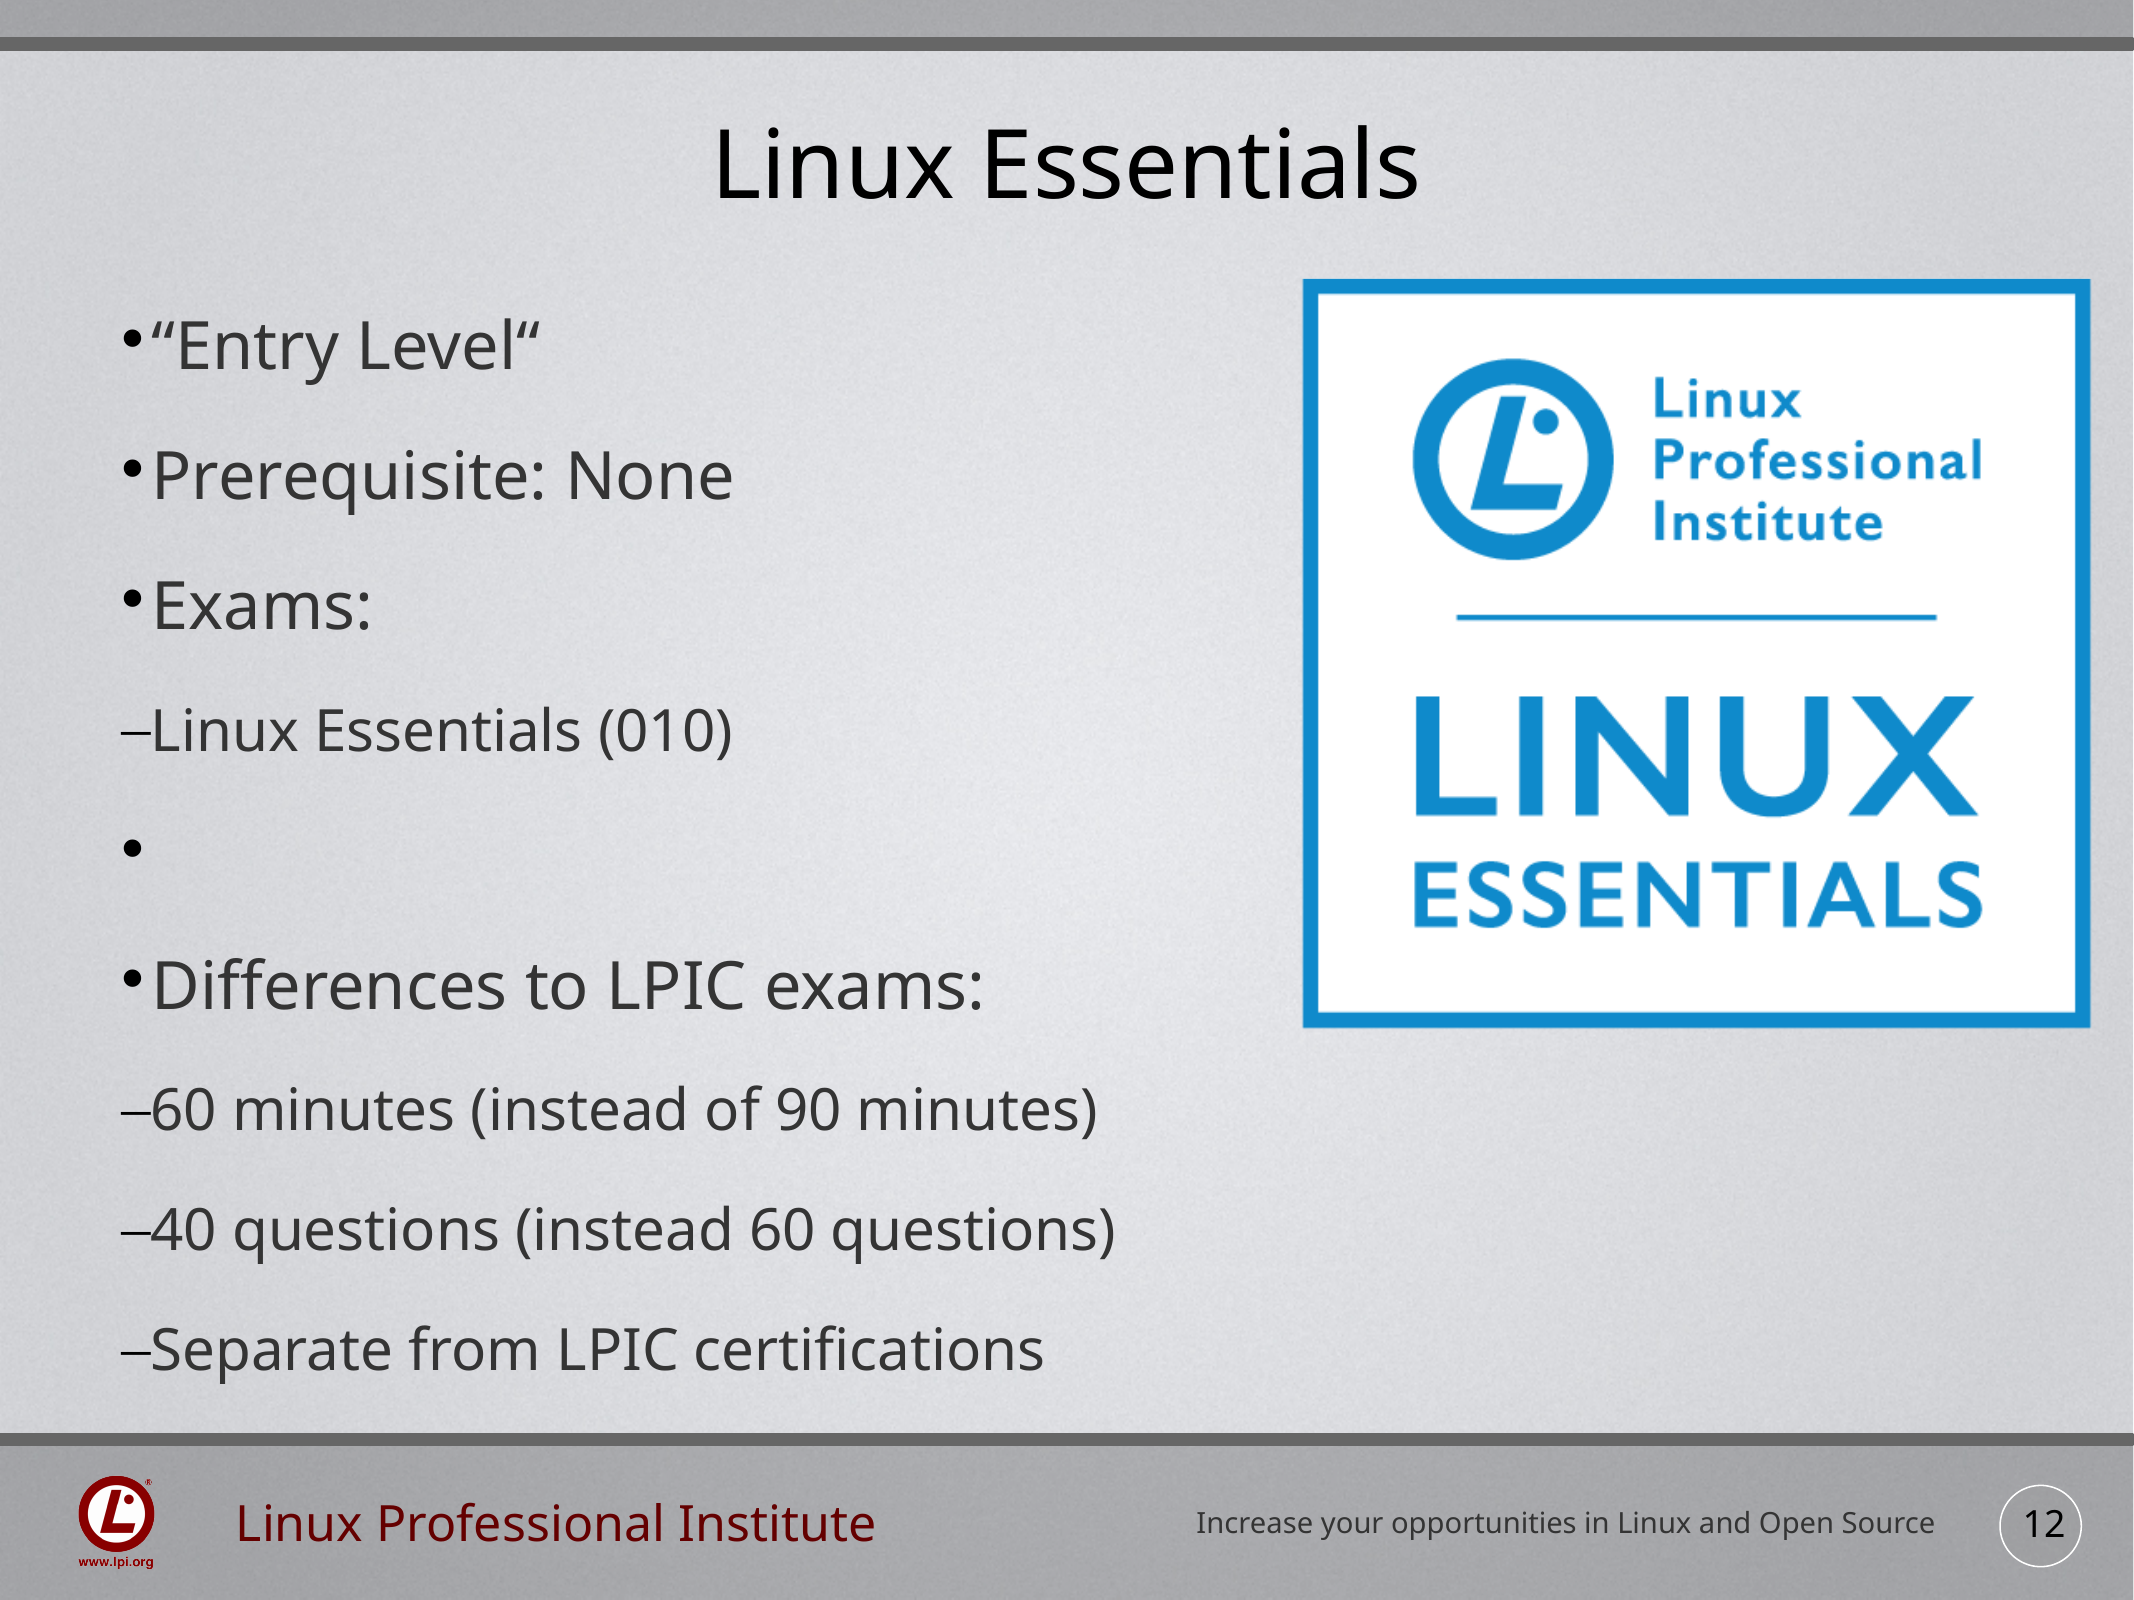

# Linux Essentials
“Entry Level“
Prerequisite: None
Exams:
Linux Essentials (010)
Differences to LPIC exams:
60 minutes (instead of 90 minutes)
40 questions (instead 60 questions)
Separate from LPIC certifications